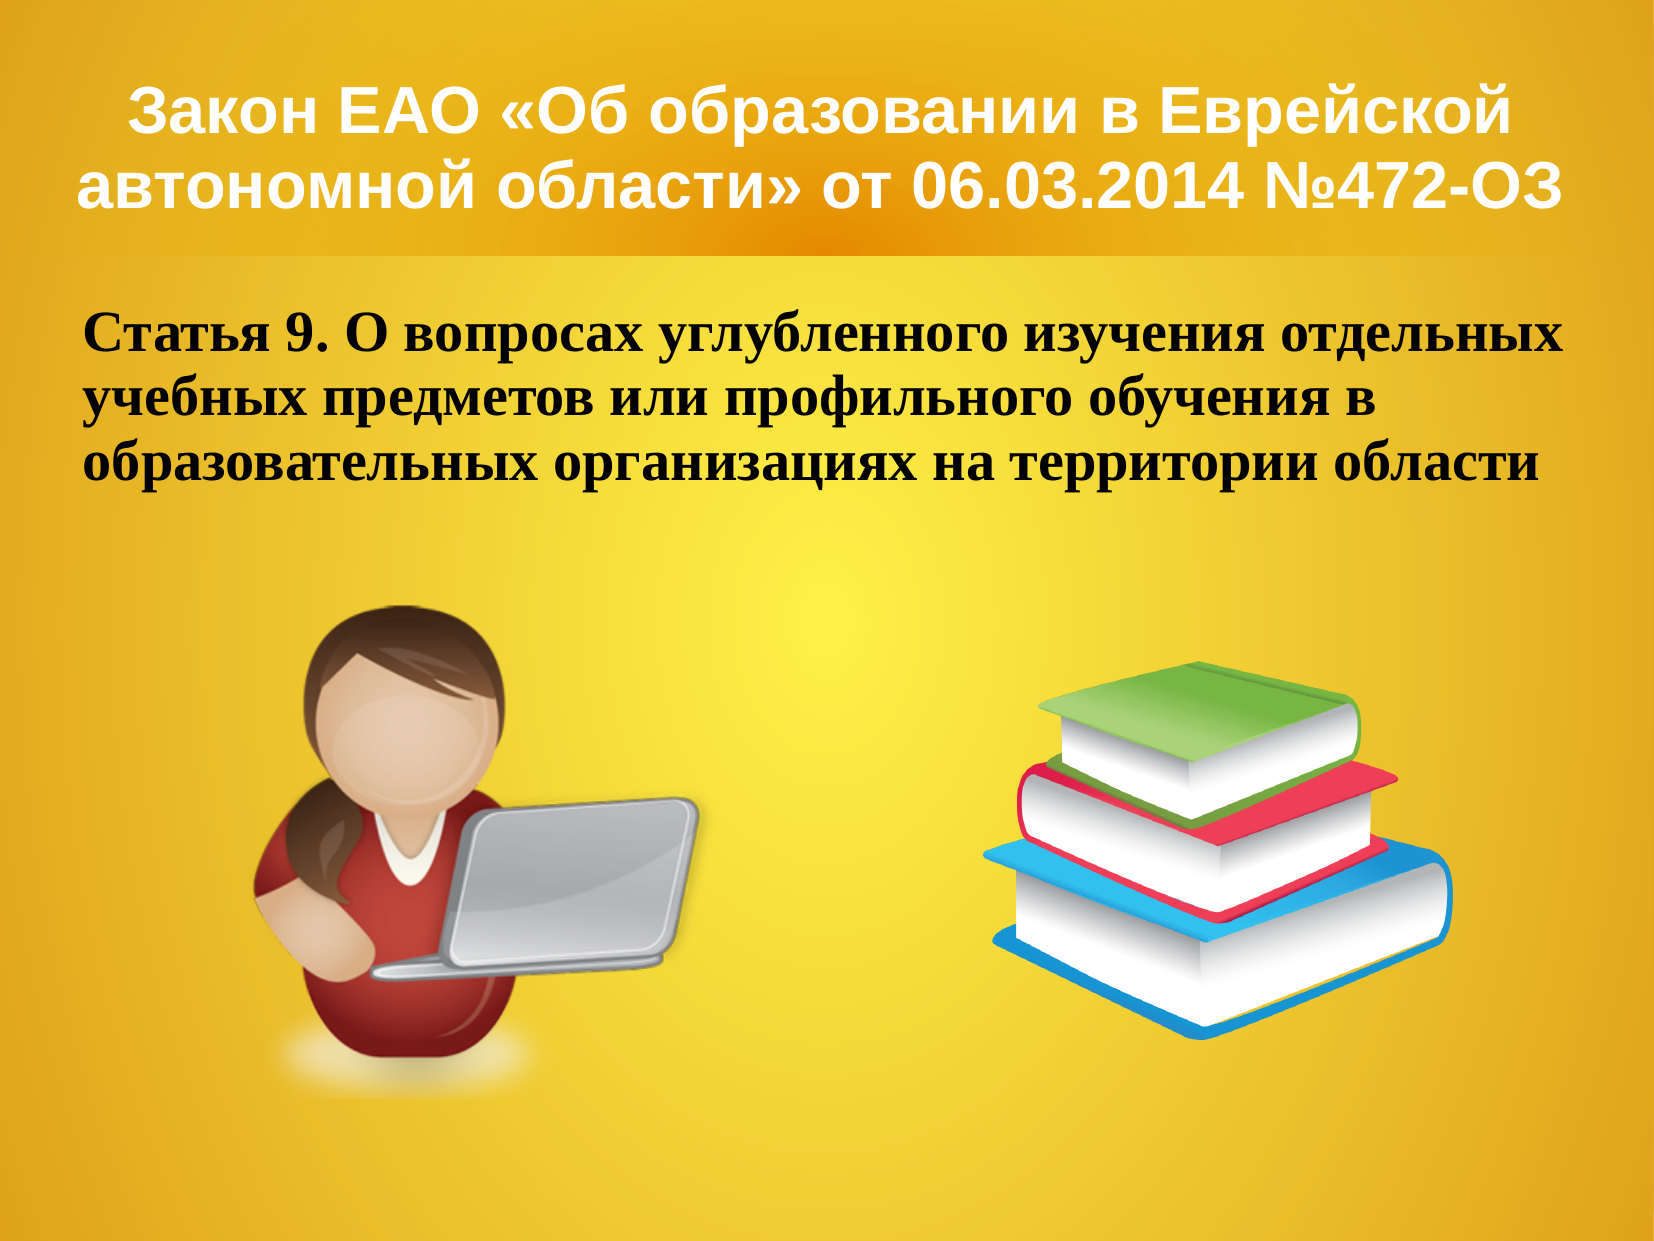

# Закон ЕАО «Об образовании в Еврейской автономной области» от 06.03.2014 №472-ОЗ
Статья 9. О вопросах углубленного изучения отдельных учебных предметов или профильного обучения в образовательных организациях на территории области